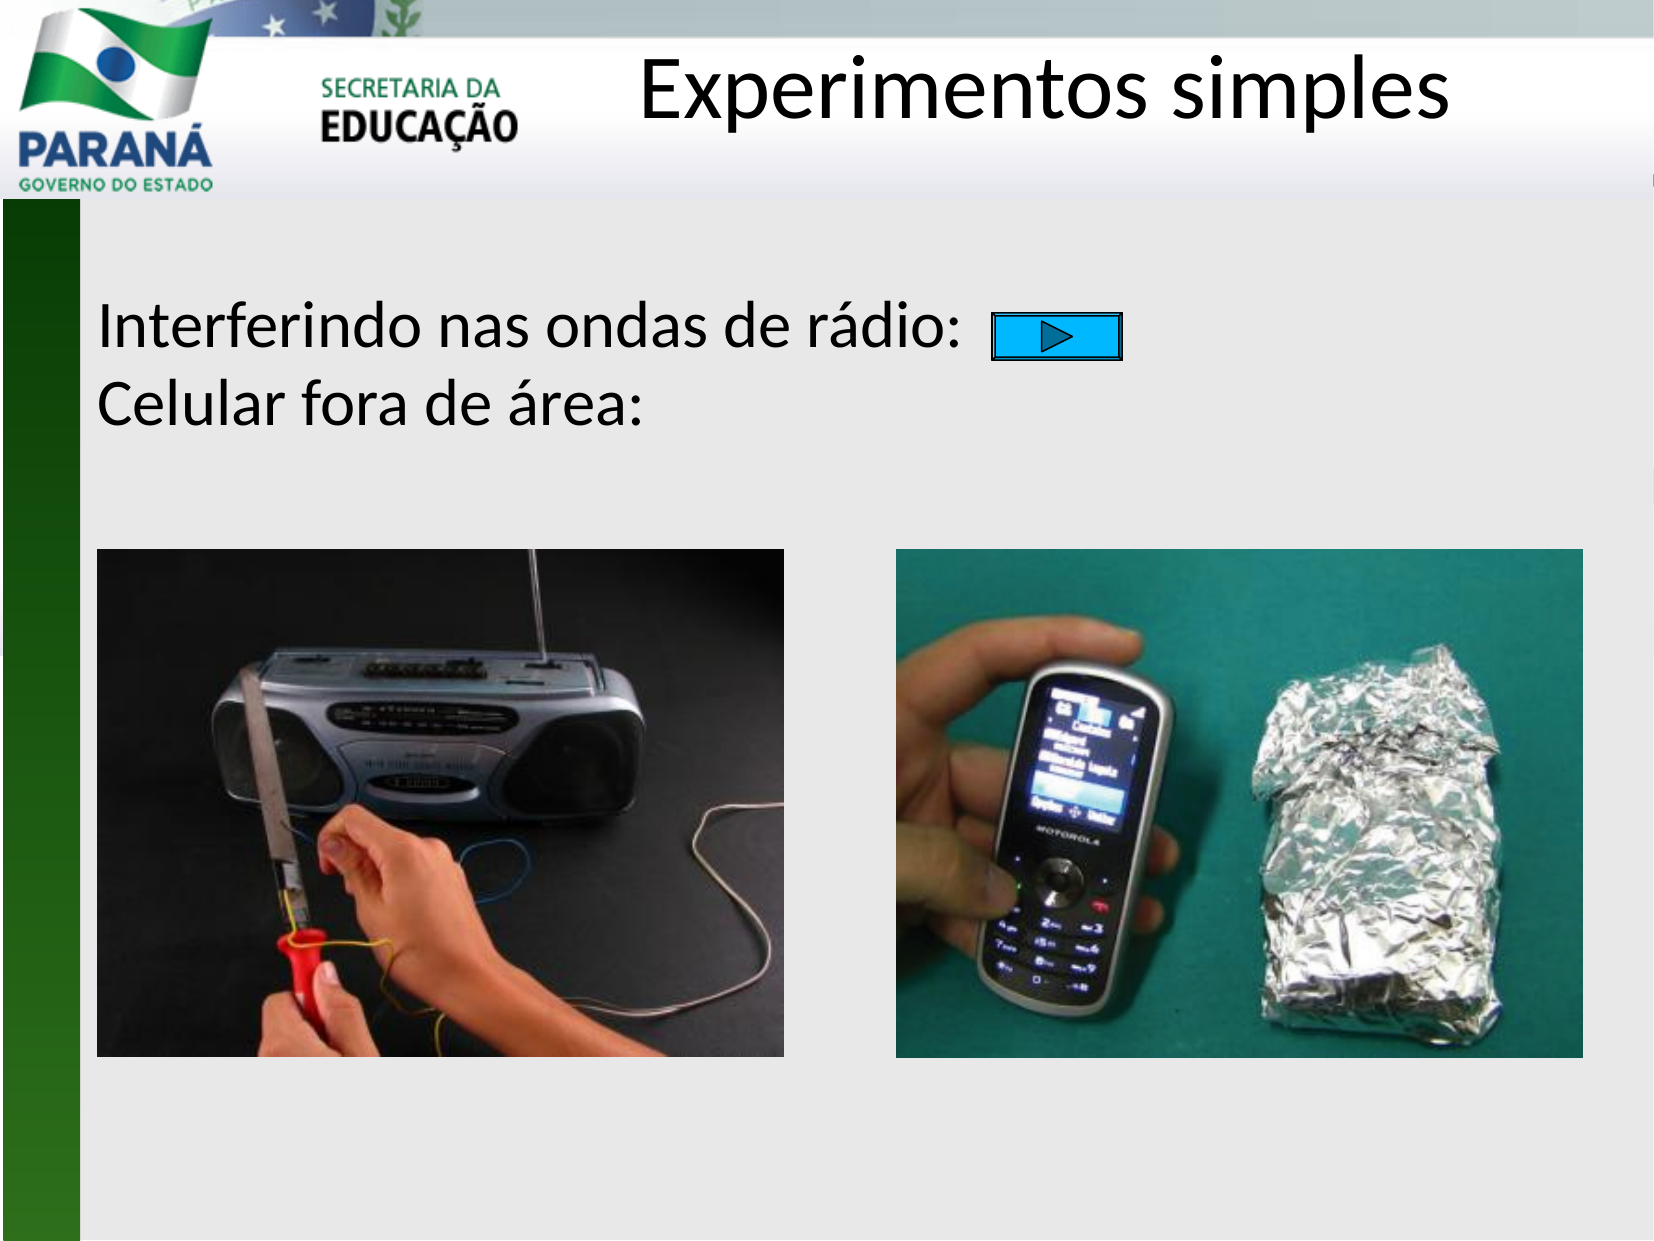

# Experimentos simples
Interferindo nas ondas de rádio:
Celular fora de área: